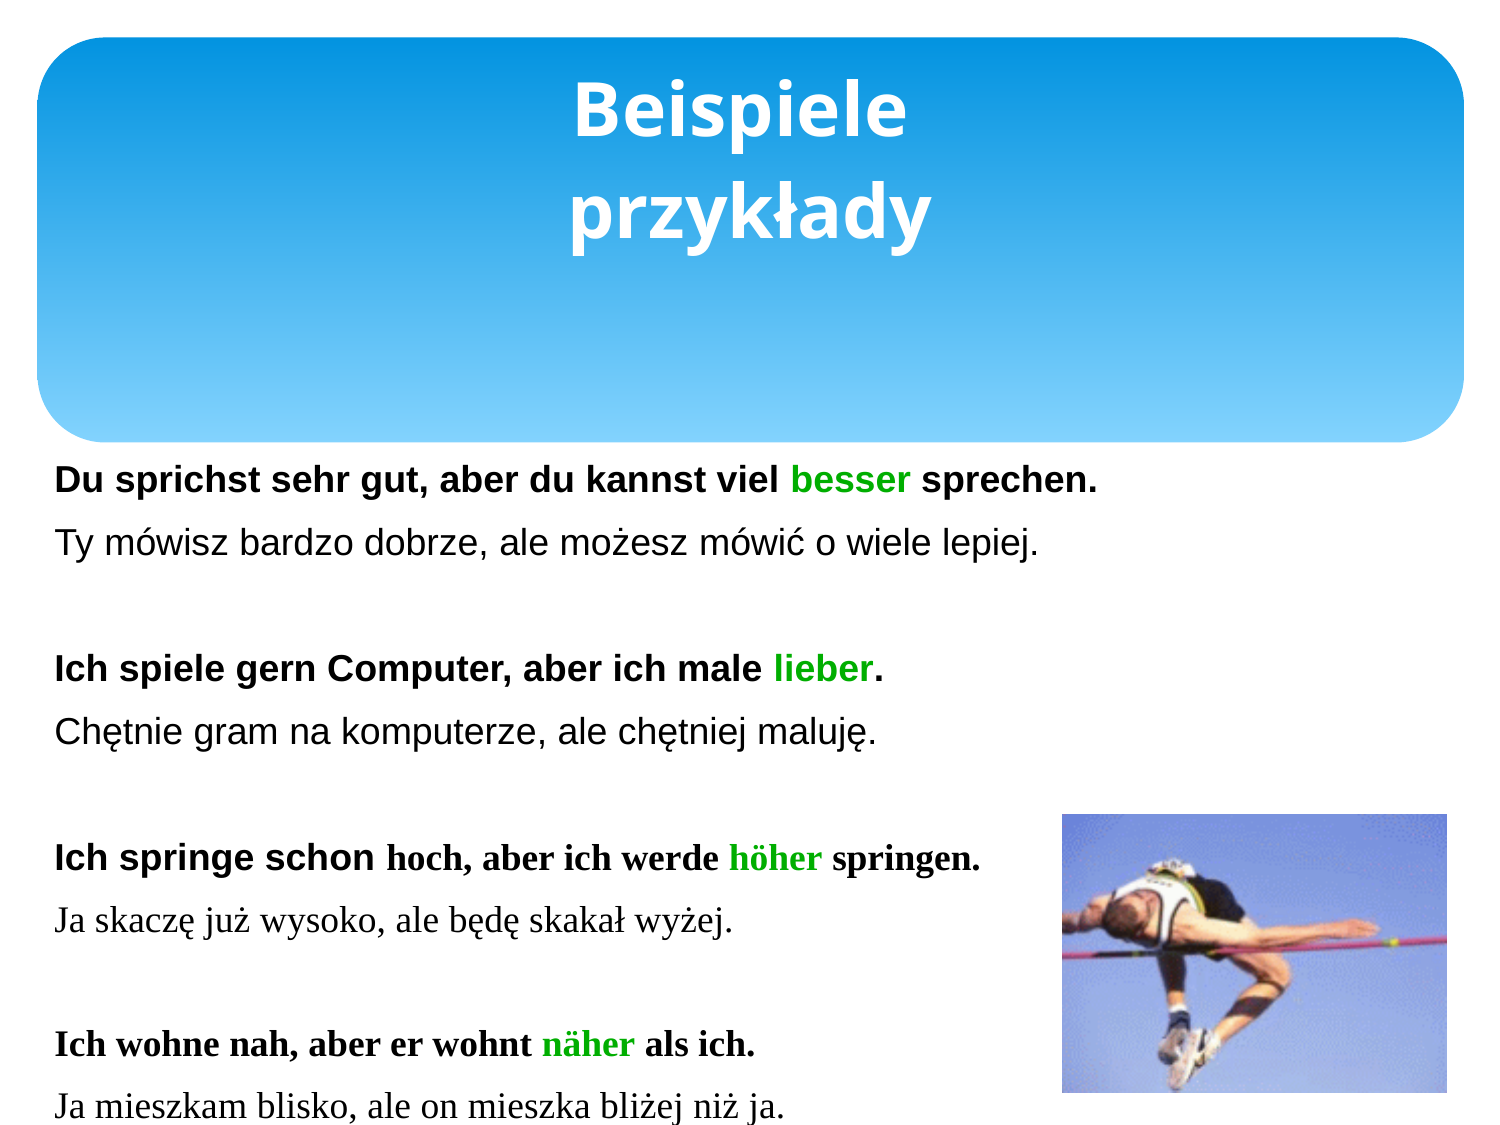

# Beispiele przykłady
Du sprichst sehr gut, aber du kannst viel besser sprechen.
Ty mówisz bardzo dobrze, ale możesz mówić o wiele lepiej.
Ich spiele gern Computer, aber ich male lieber.
Chętnie gram na komputerze, ale chętniej maluję.
Ich springe schon hoch, aber ich werde höher springen.
Ja skaczę już wysoko, ale będę skakał wyżej.
Ich wohne nah, aber er wohnt näher als ich.
Ja mieszkam blisko, ale on mieszka bliżej niż ja.